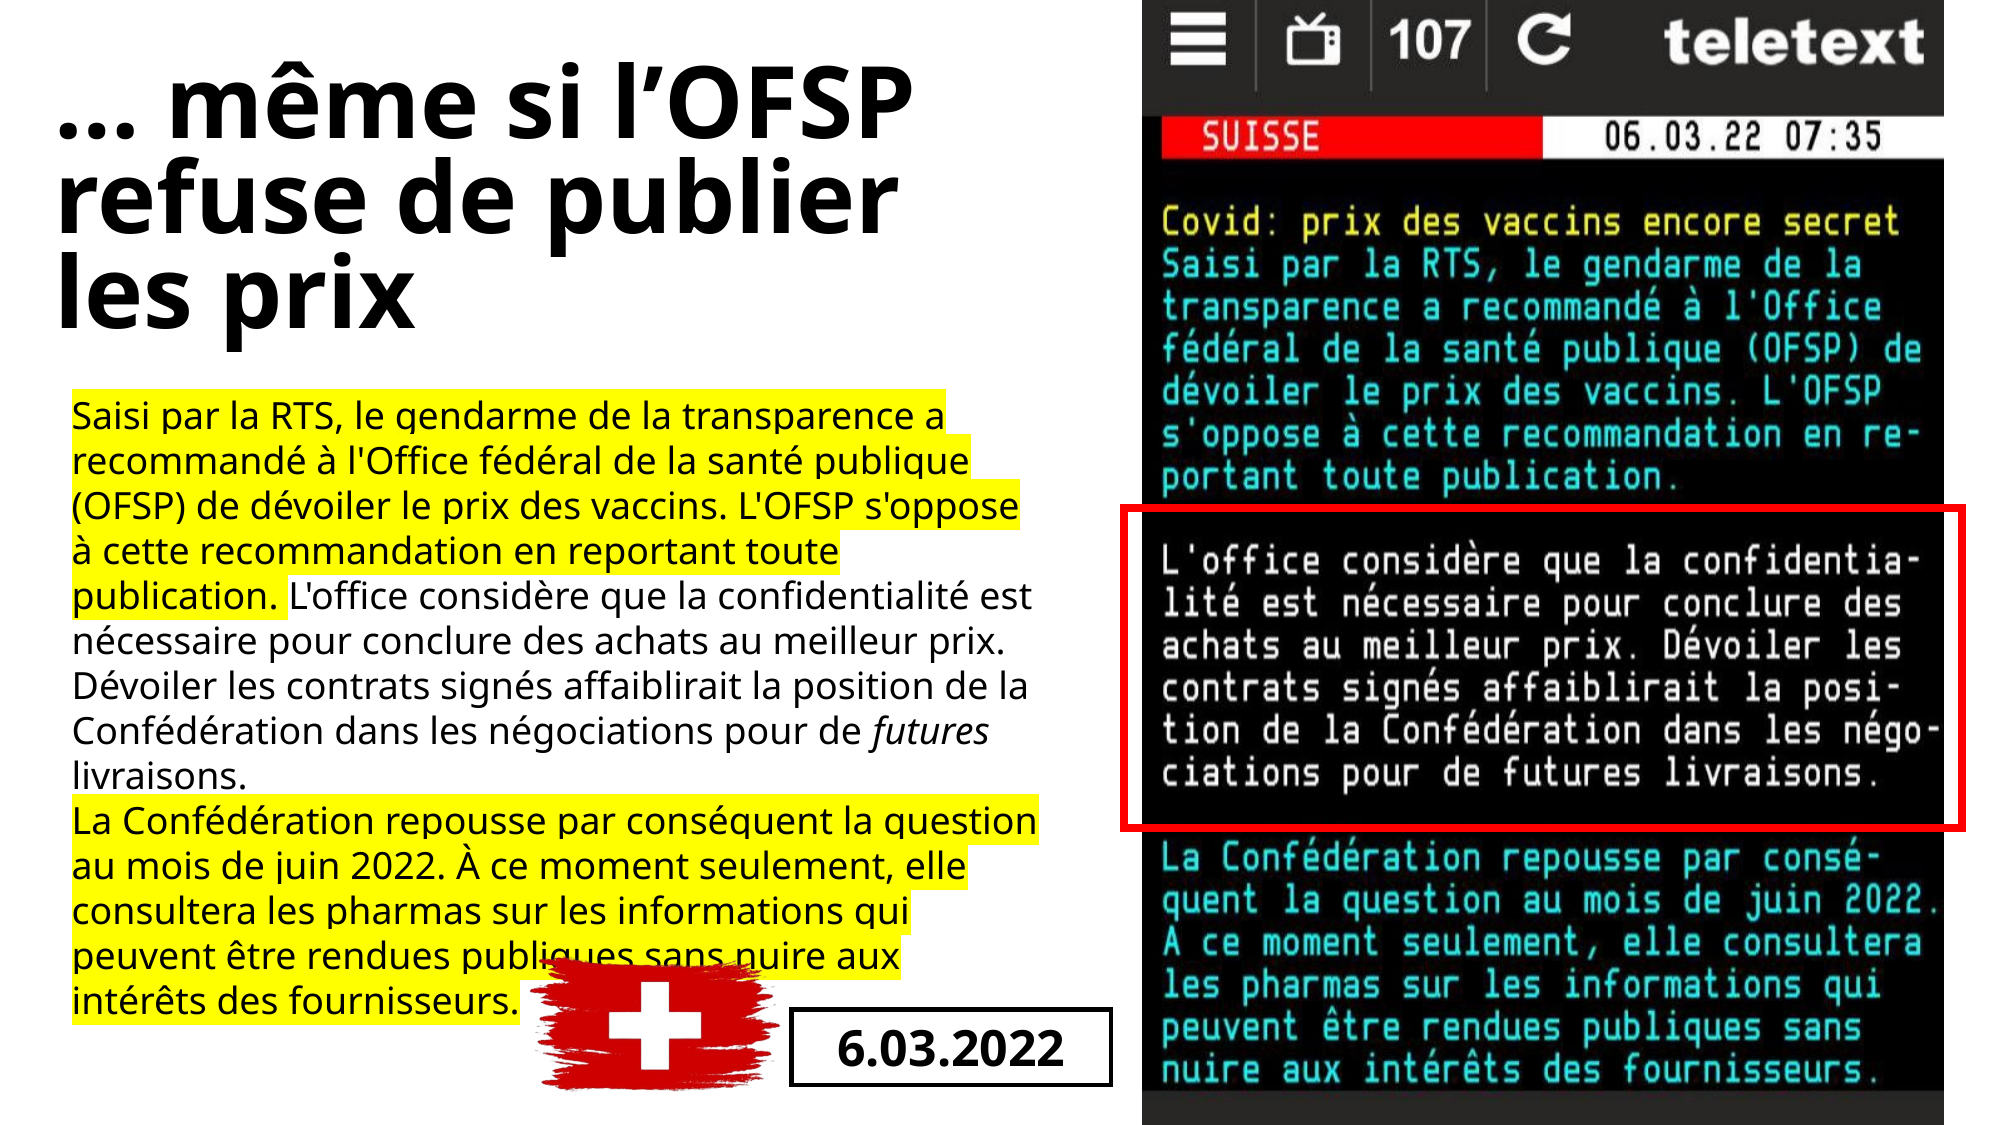

… même si l’OFSP
refuse de publier
les prix
Saisi par la RTS, le gendarme de la transparence a recommandé à l'Office fédéral de la santé publique (OFSP) de dévoiler le prix des vaccins. L'OFSP s'oppose à cette recommandation en reportant toute publication. L'office considère que la confidentialité est nécessaire pour conclure des achats au meilleur prix. Dévoiler les contrats signés affaiblirait la position de la Confédération dans les négociations pour de futures livraisons.
La Confédération repousse par conséquent la question au mois de juin 2022. À ce moment seulement, elle consultera les pharmas sur les informations qui peuvent être rendues publiques sans nuire aux intérêts des fournisseurs.
6.03.2022